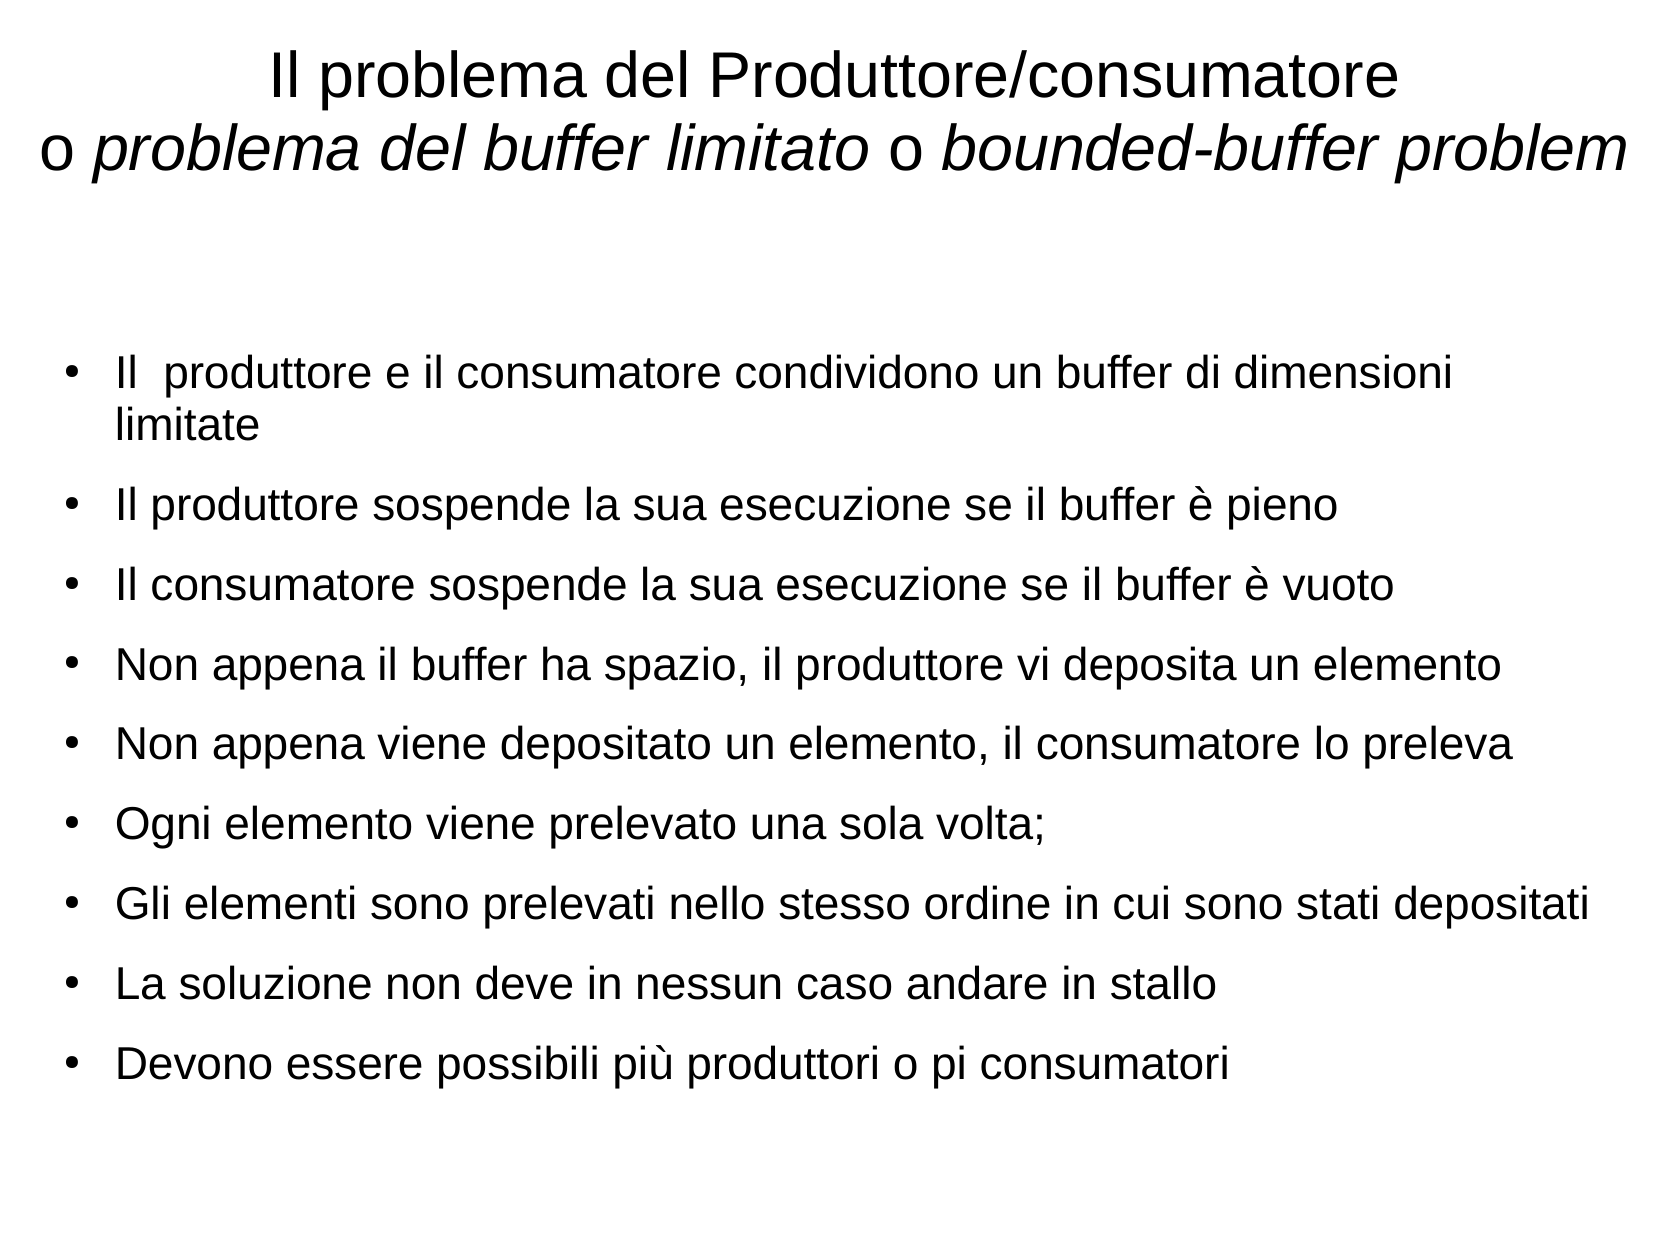

# Il problema del Produttore/consumatore o problema del buffer limitato o bounded-buffer problem
Il produttore e il consumatore condividono un buffer di dimensioni limitate
Il produttore sospende la sua esecuzione se il buffer è pieno
Il consumatore sospende la sua esecuzione se il buffer è vuoto
Non appena il buffer ha spazio, il produttore vi deposita un elemento
Non appena viene depositato un elemento, il consumatore lo preleva
Ogni elemento viene prelevato una sola volta;
Gli elementi sono prelevati nello stesso ordine in cui sono stati depositati
La soluzione non deve in nessun caso andare in stallo
Devono essere possibili più produttori o pi consumatori